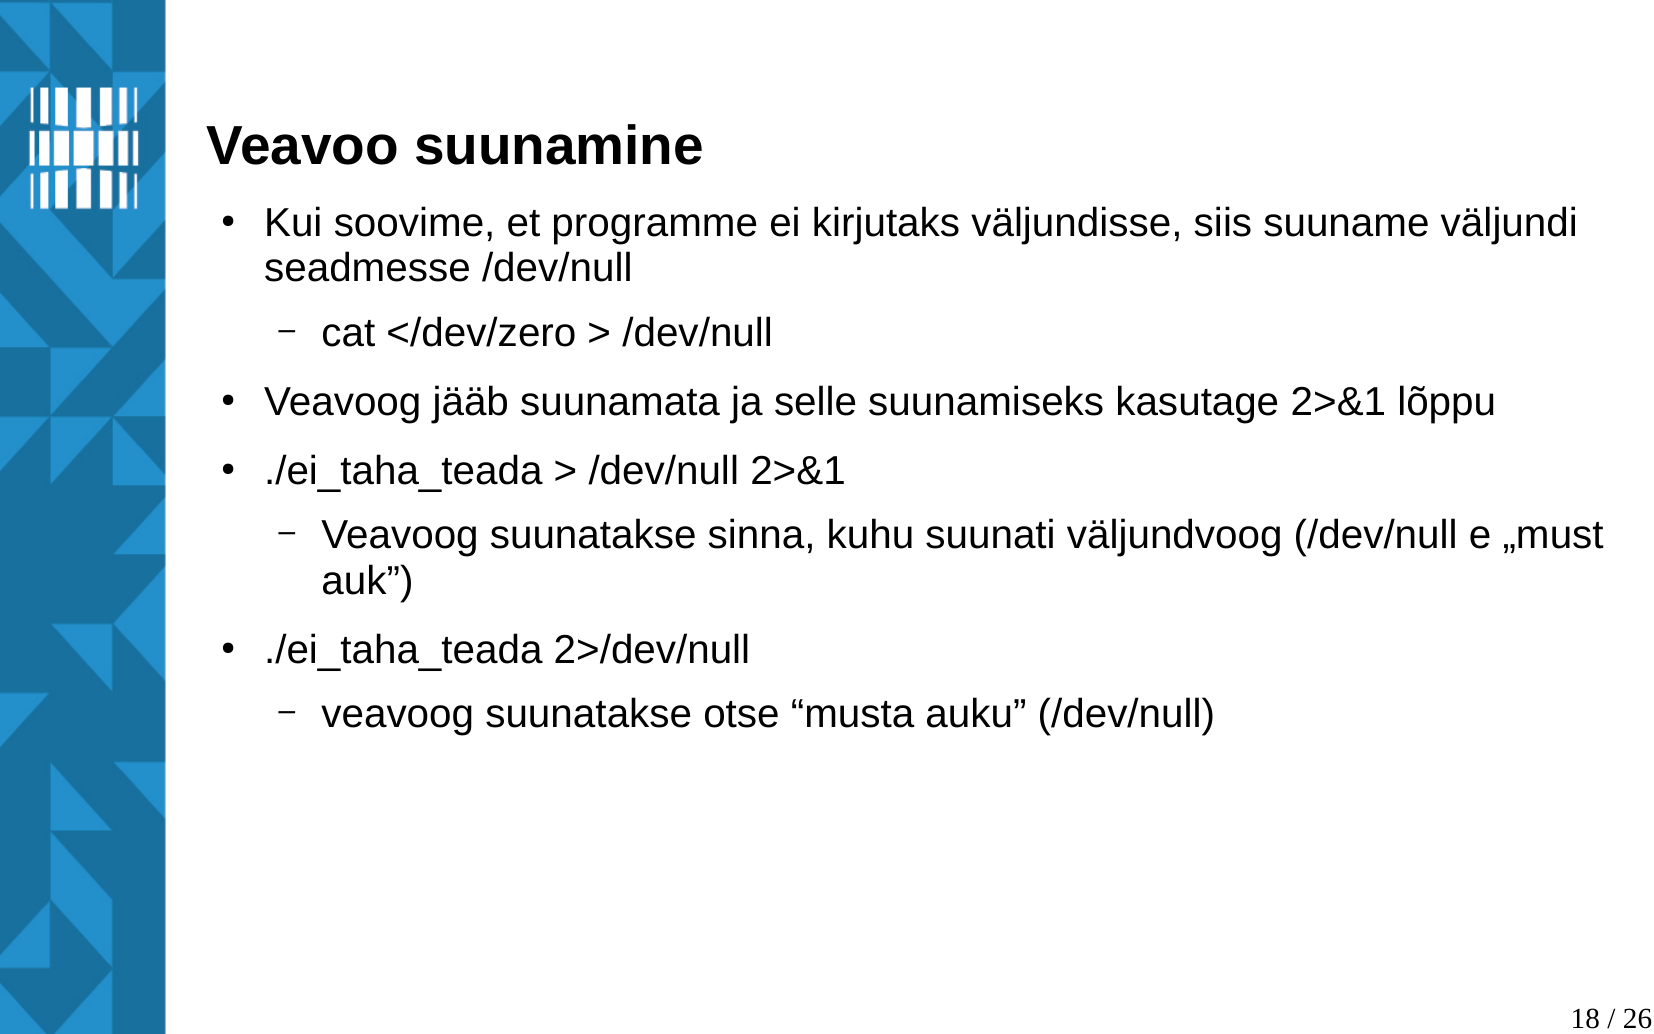

# Veavoo suunamine
Kui soovime, et programme ei kirjutaks väljundisse, siis suuname väljundi seadmesse /dev/null
cat </dev/zero > /dev/null
Veavoog jääb suunamata ja selle suunamiseks kasutage 2>&1 lõppu
./ei_taha_teada > /dev/null 2>&1
Veavoog suunatakse sinna, kuhu suunati väljundvoog (/dev/null e „must auk”)
./ei_taha_teada 2>/dev/null
veavoog suunatakse otse “musta auku” (/dev/null)
18